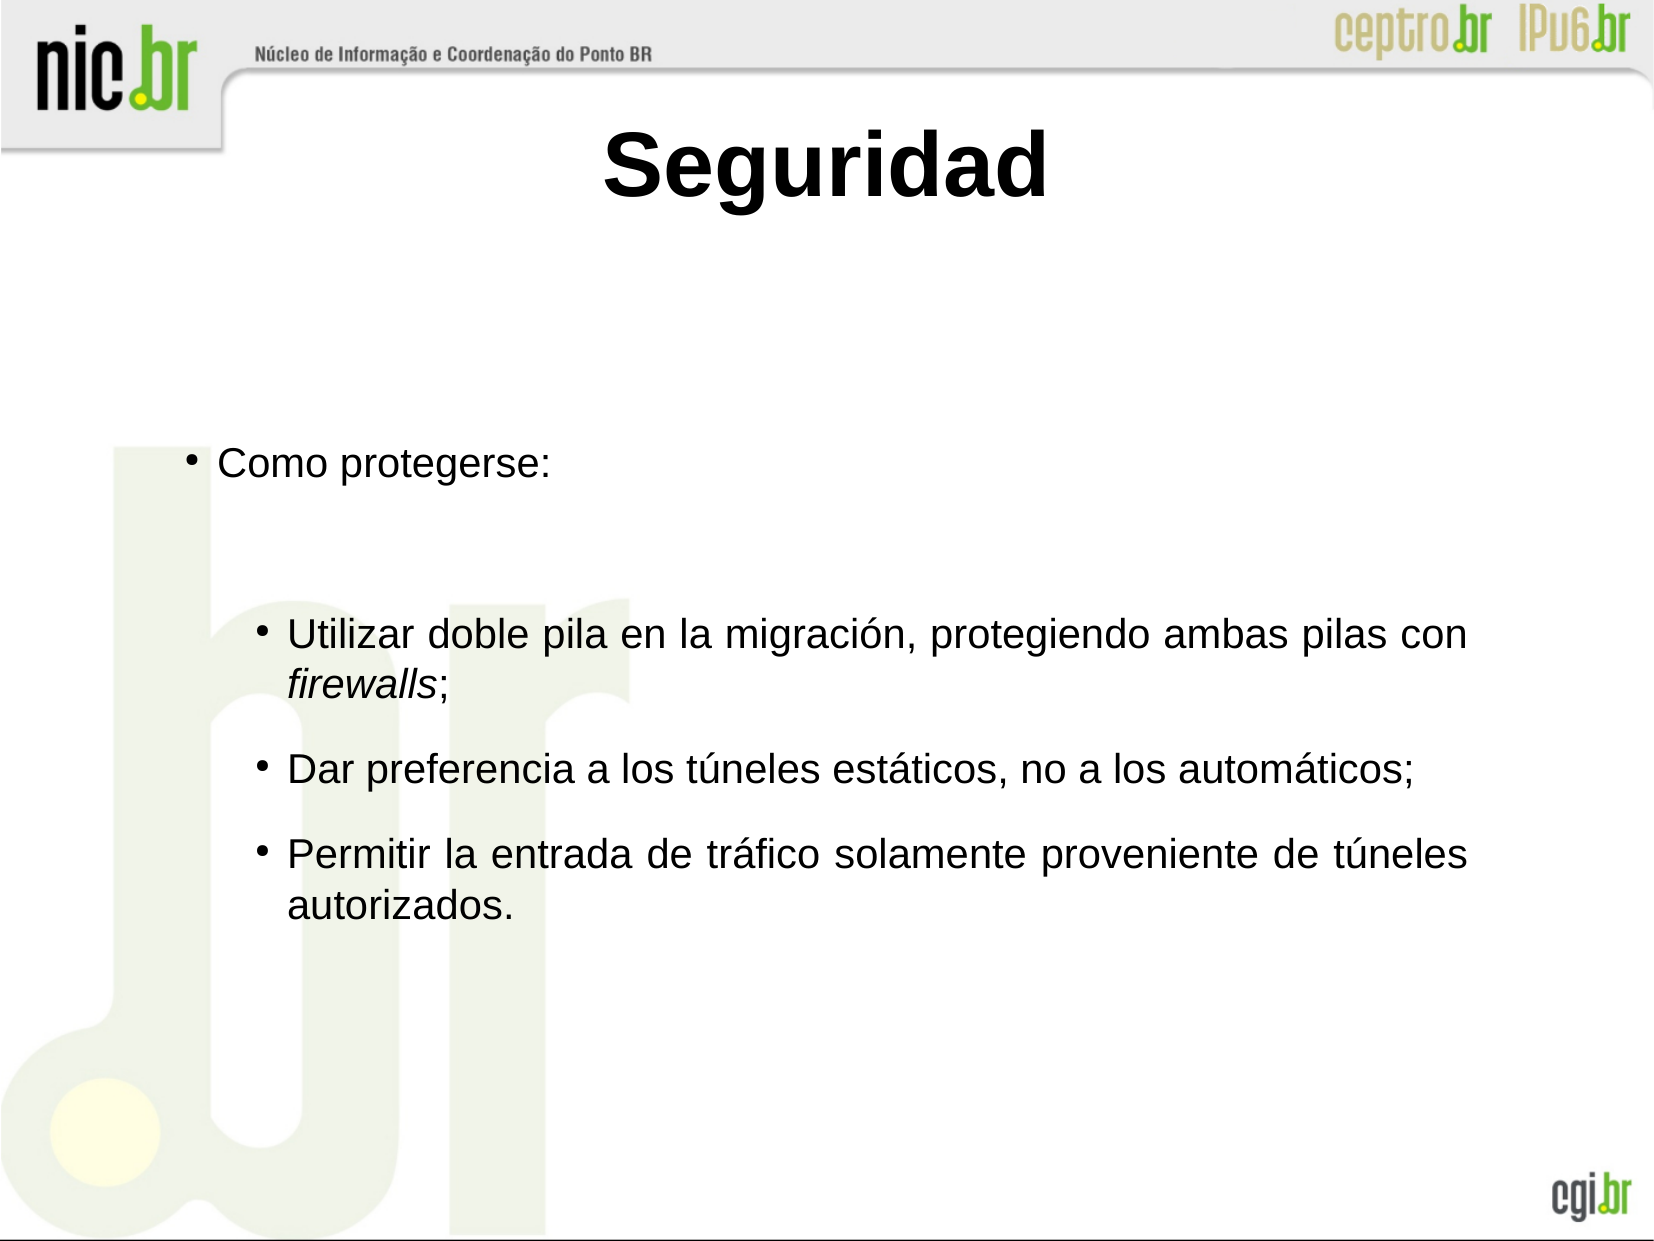

Seguridad
Como protegerse:
Utilizar doble pila en la migración, protegiendo ambas pilas con firewalls;
Dar preferencia a los túneles estáticos, no a los automáticos;
Permitir la entrada de tráfico solamente proveniente de túneles autorizados.